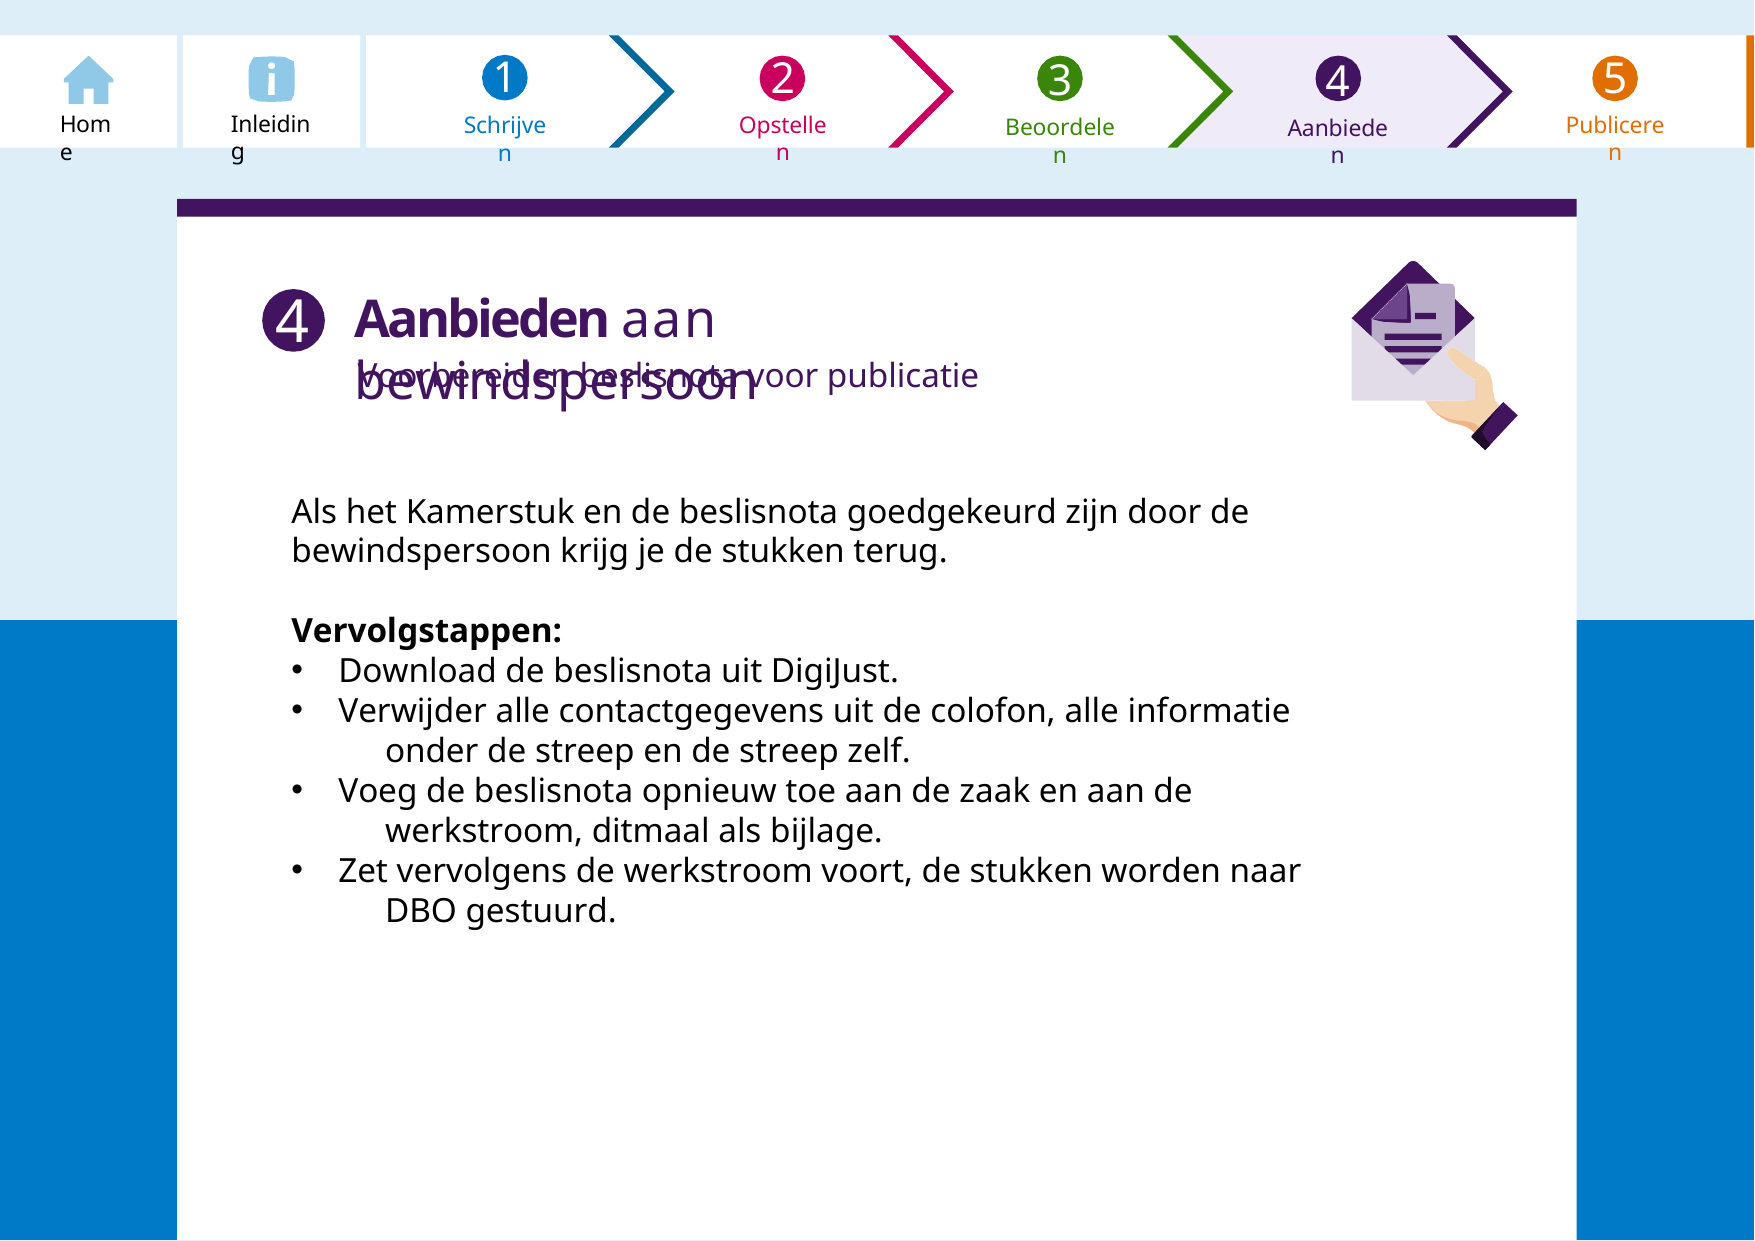

1
Schrijven
2
Opstellen
5
Publiceren
3
Beoordelen
4
Aanbieden
Inleiding
Home
4
Aanbieden aan bewindspersoon
Voorbereiden beslisnota voor publicatie
Als het Kamerstuk en de beslisnota goedgekeurd zijn door de bewindspersoon krijg je de stukken terug.
Vervolgstappen:
Download de beslisnota uit DigiJust.
Verwijder alle contactgegevens uit de colofon, alle informatie onder de streep en de streep zelf.
Voeg de beslisnota opnieuw toe aan de zaak en aan de werkstroom, ditmaal als bijlage.
Zet vervolgens de werkstroom voort, de stukken worden naar DBO gestuurd.
< Vorige pagina
Volgende pagina >